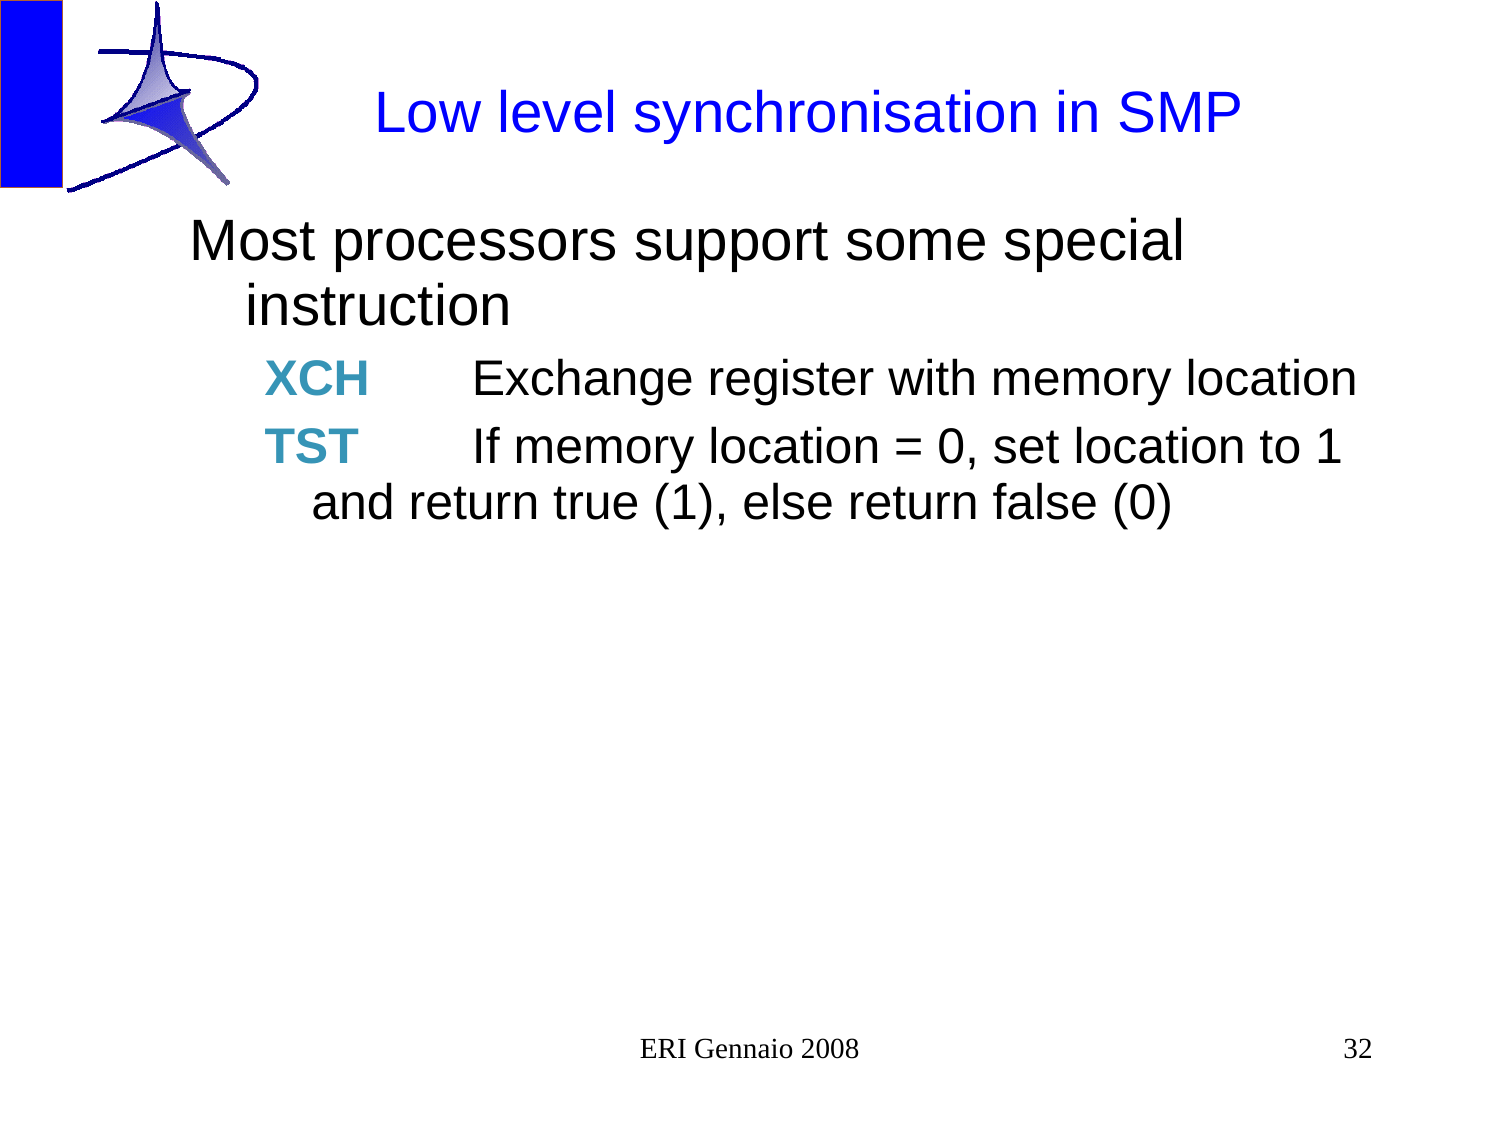

# Low level synchronisation in SMP
Most processors support some special instruction
XCH	Exchange register with memory location
TST	If memory location = 0, set location to 1 	and return true (1), else return false (0)
ERI Gennaio 2008
32